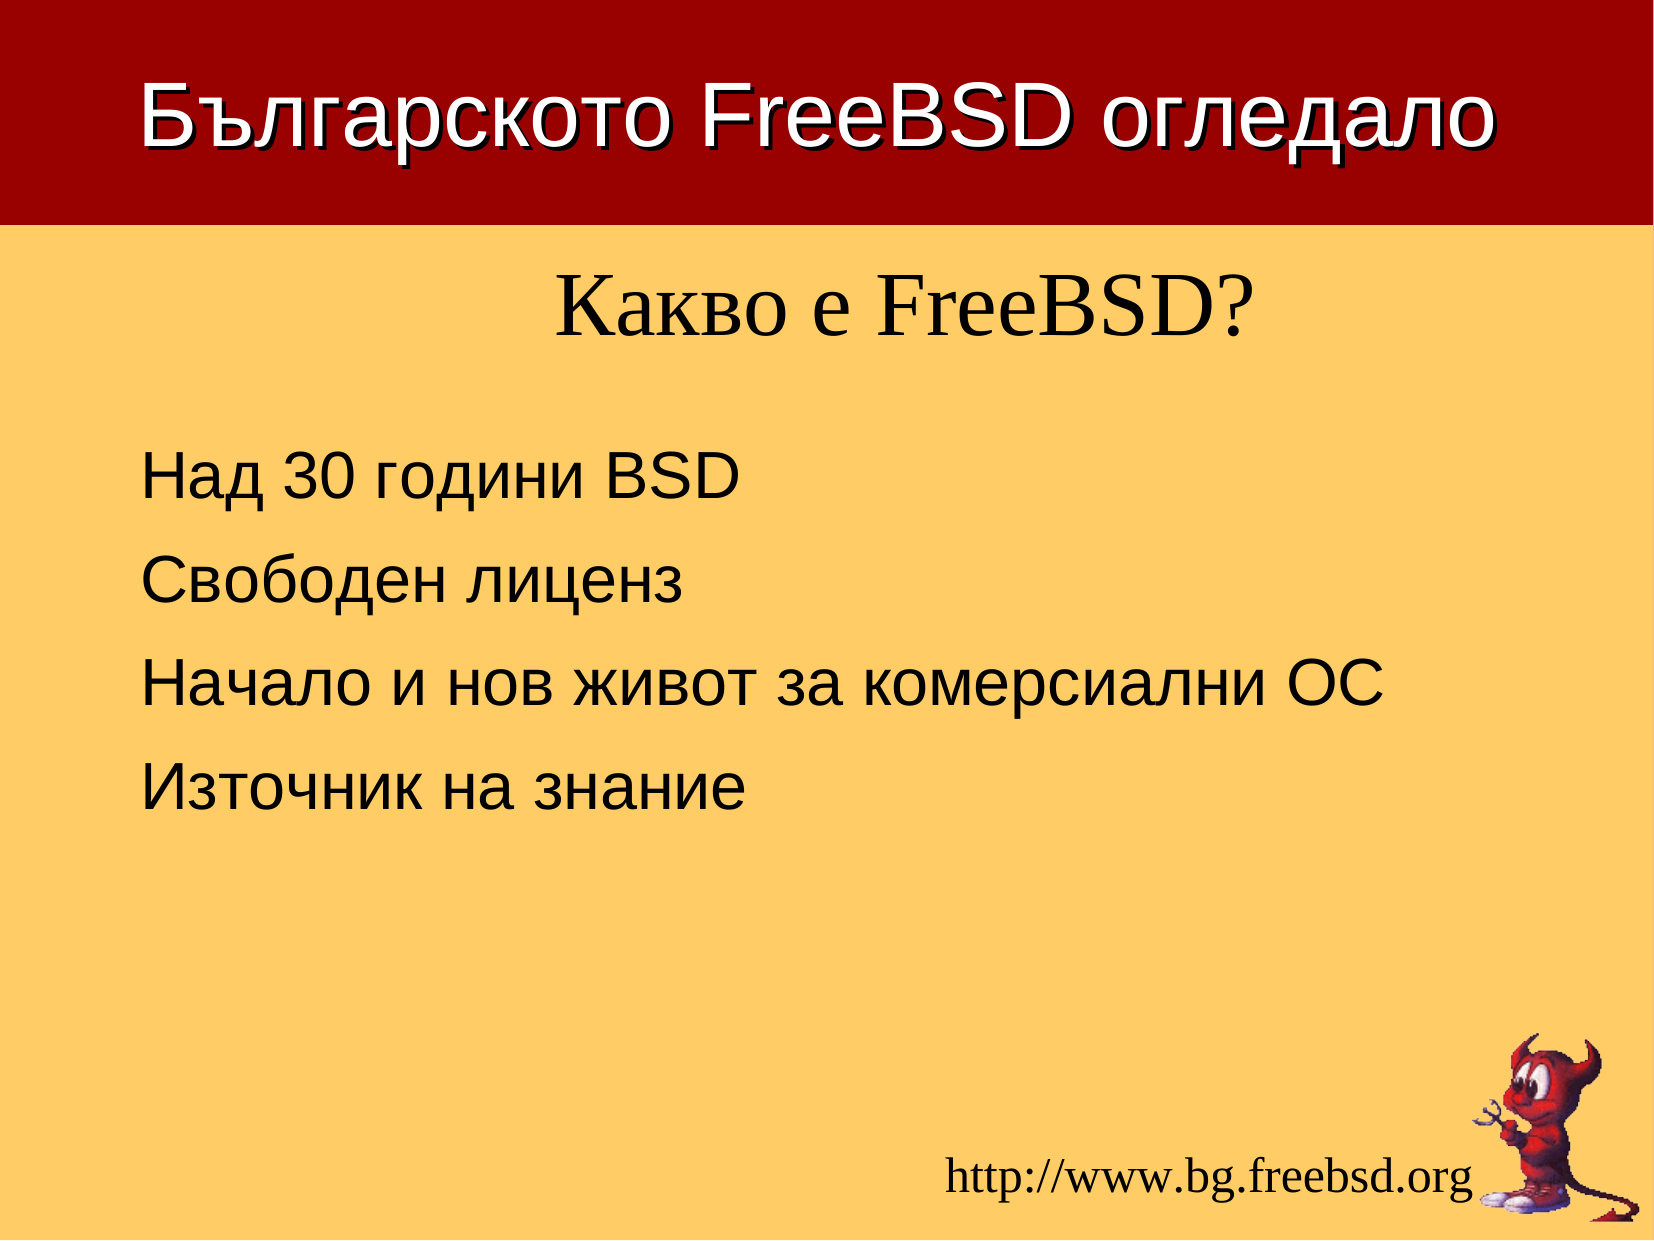

# Българското FreeBSD огледало
Какво е FreeBSD?
 Над 30 години BSD
 Свободен лиценз
 Начало и нов живот за комерсиални ОС
 Източник на знание
http://www.bg.freebsd.org